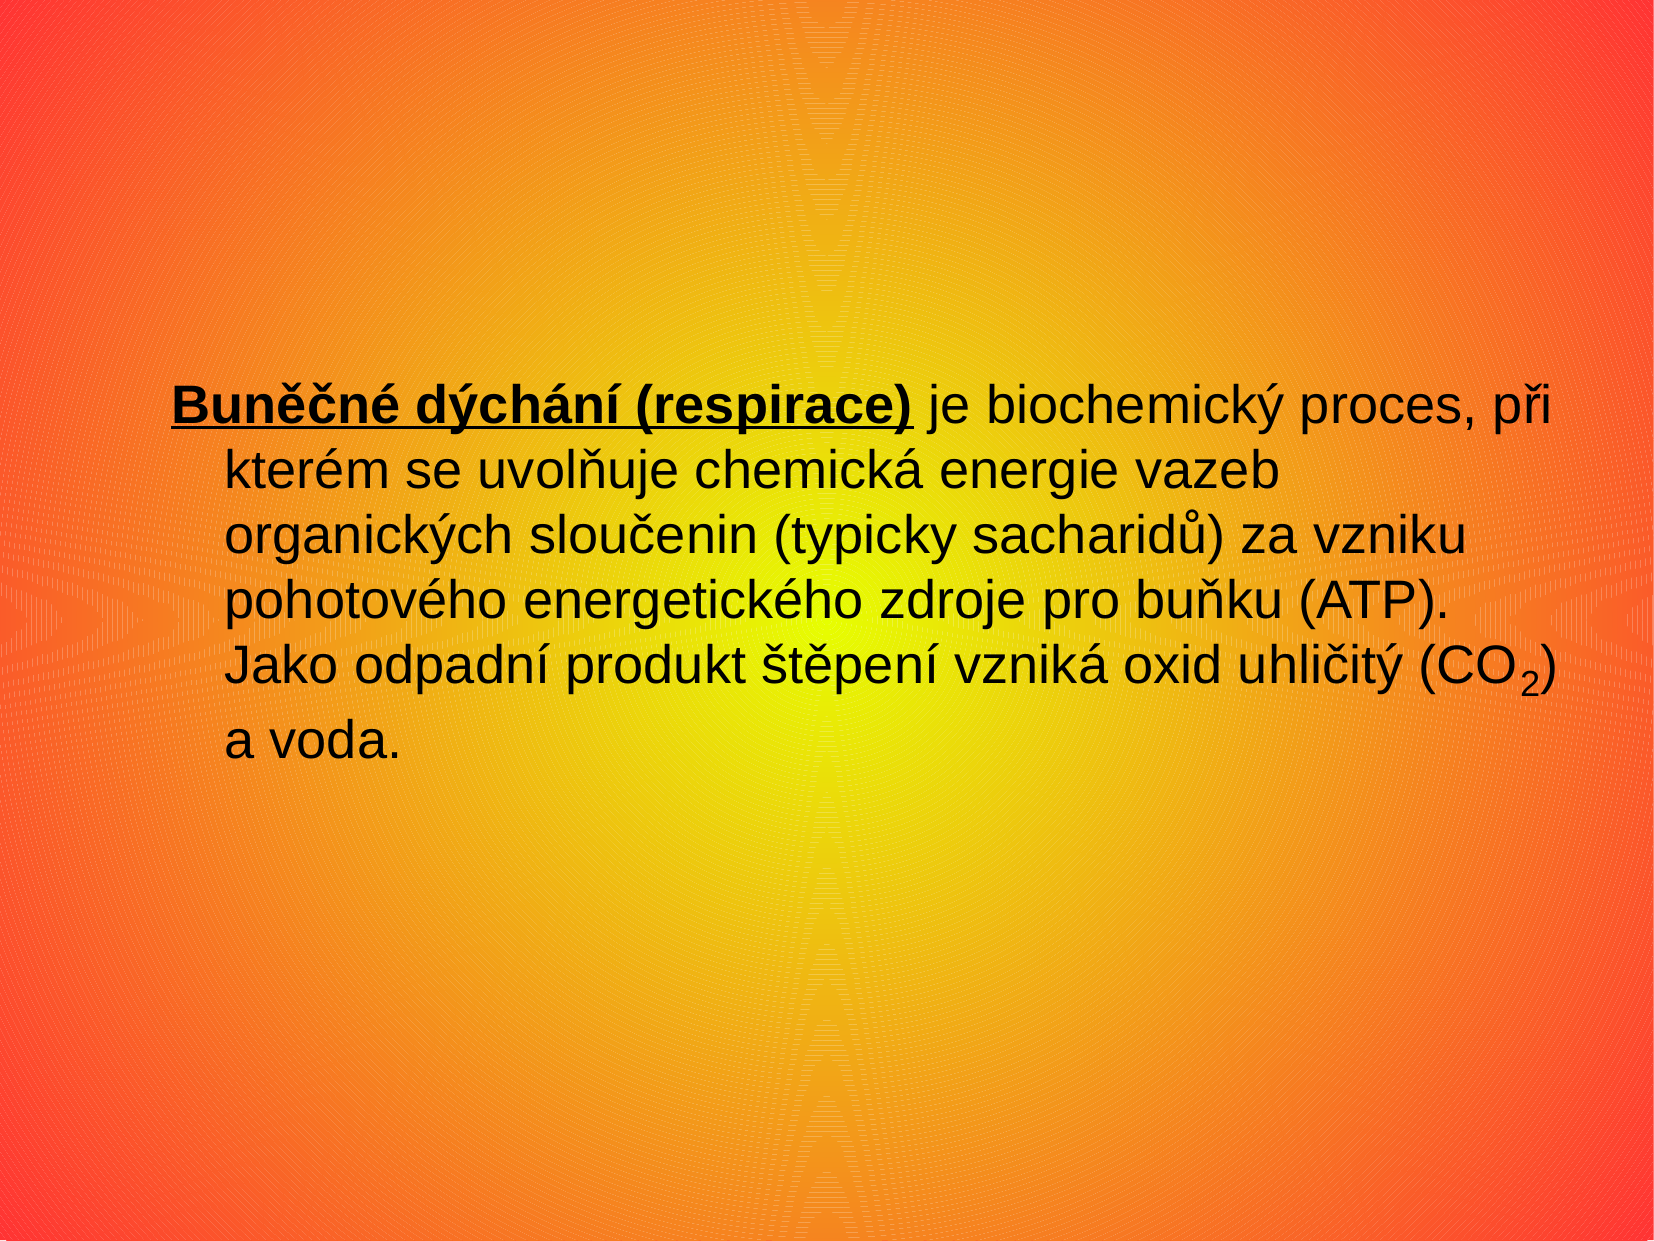

# Buněčné dýchání (respirace) je biochemický proces, při kterém se uvolňuje chemická energie vazeb organických sloučenin (typicky sacharidů) za vzniku pohotového energetického zdroje pro buňku (ATP). Jako odpadní produkt štěpení vzniká oxid uhličitý (CO2) a voda.